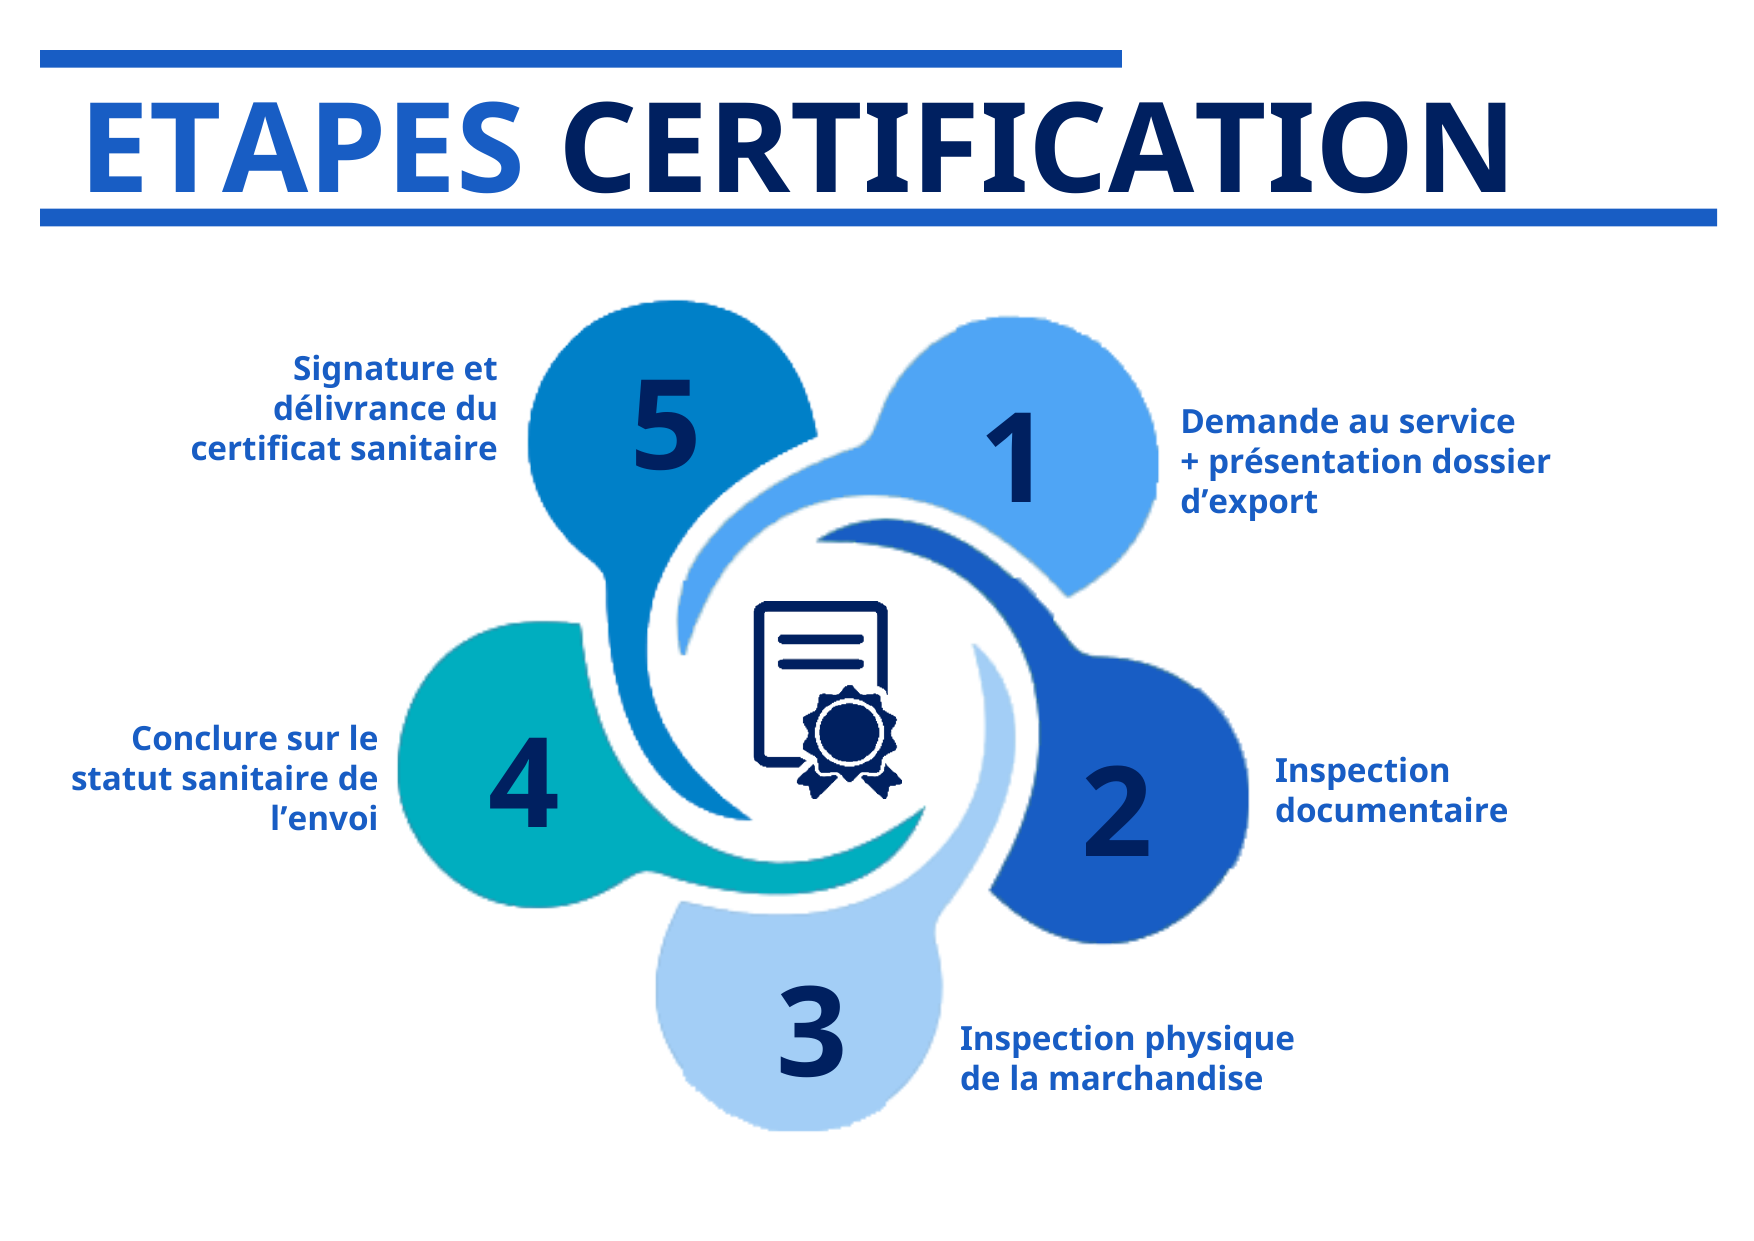

ETAPES CERTIFICATION
5
Signature et délivrance du certificat sanitaire
1
Demande au service
+ présentation dossier d’export
2
Inspection documentaire
4
Conclure sur le statut sanitaire de l’envoi
3
Inspection physique de la marchandise